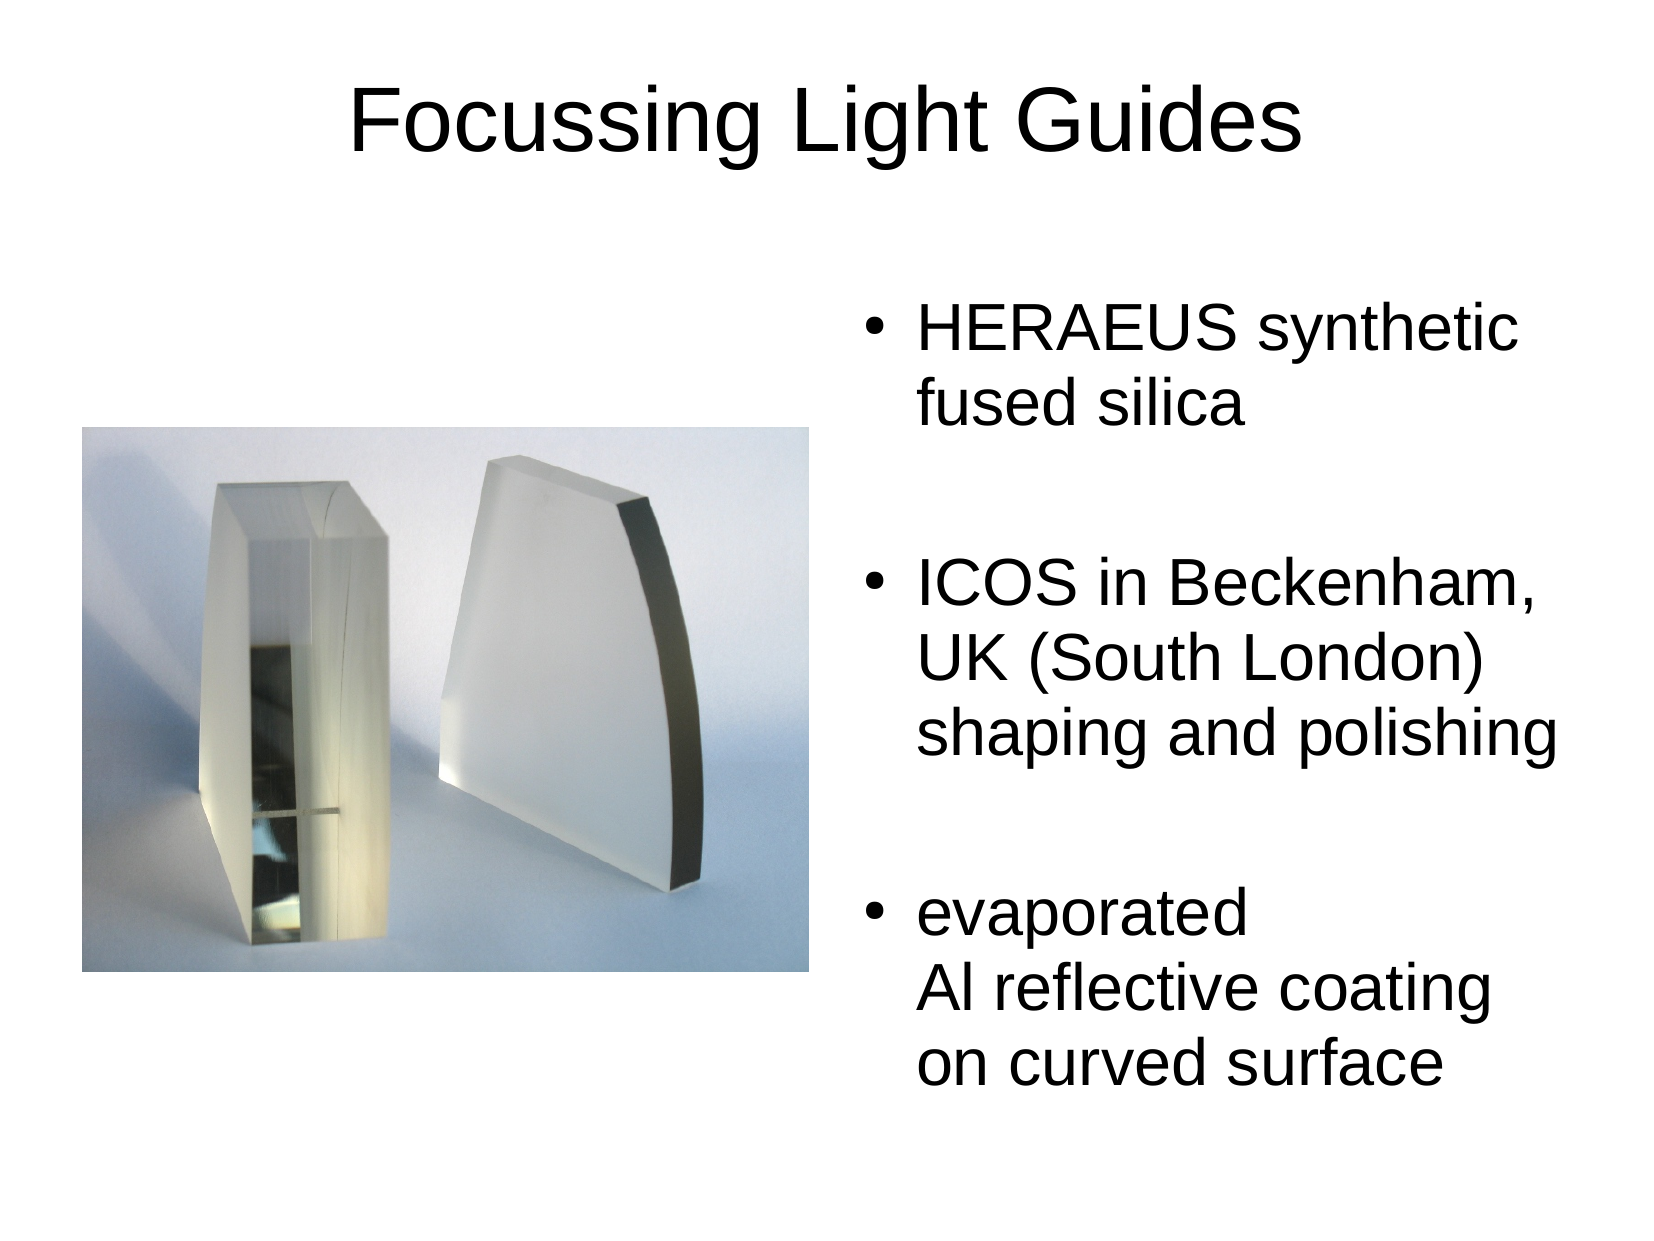

# Focussing Light Guides
HERAEUS synthetic fused silica
ICOS in Beckenham, UK (South London) shaping and polishing
evaporated
Al reflective coating
on curved surface